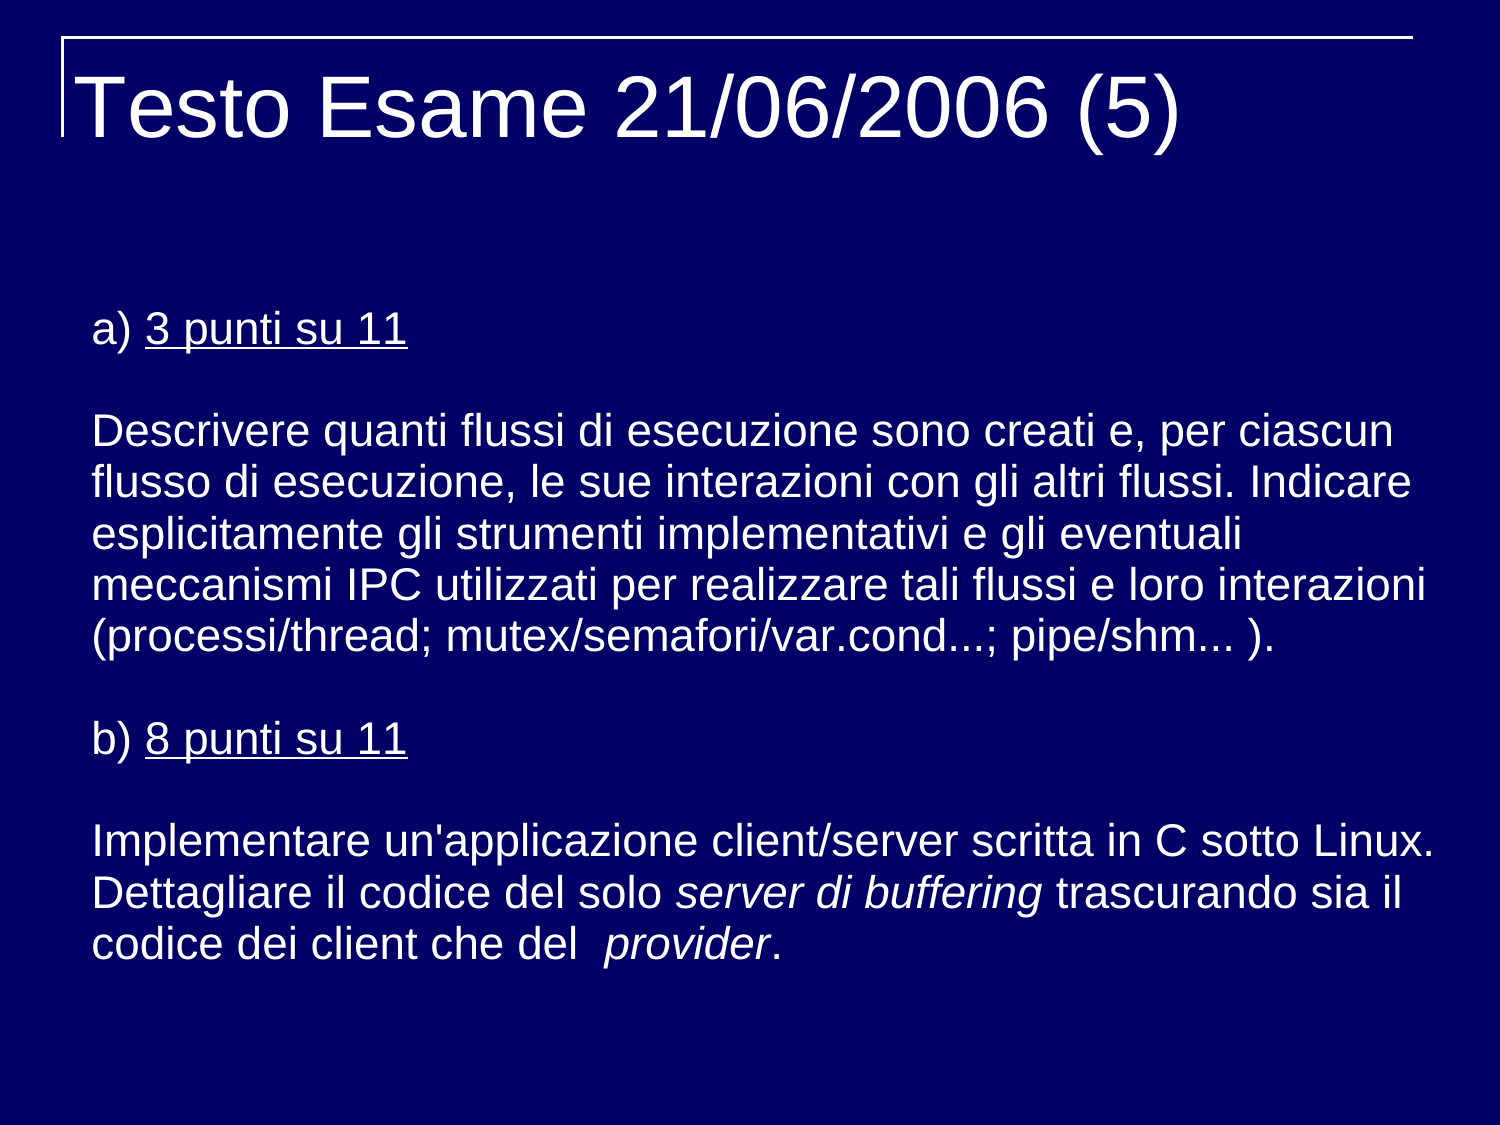

# Testo Esame 21/06/2006 (5)
a) 3 punti su 11
Descrivere quanti flussi di esecuzione sono creati e, per ciascun flusso di esecuzione, le sue interazioni con gli altri flussi. Indicare esplicitamente gli strumenti implementativi e gli eventuali meccanismi IPC utilizzati per realizzare tali flussi e loro interazioni (processi/thread; mutex/semafori/var.cond...; pipe/shm... ).
b) 8 punti su 11
Implementare un'applicazione client/server scritta in C sotto Linux. Dettagliare il codice del solo server di buffering trascurando sia il codice dei client che del provider.